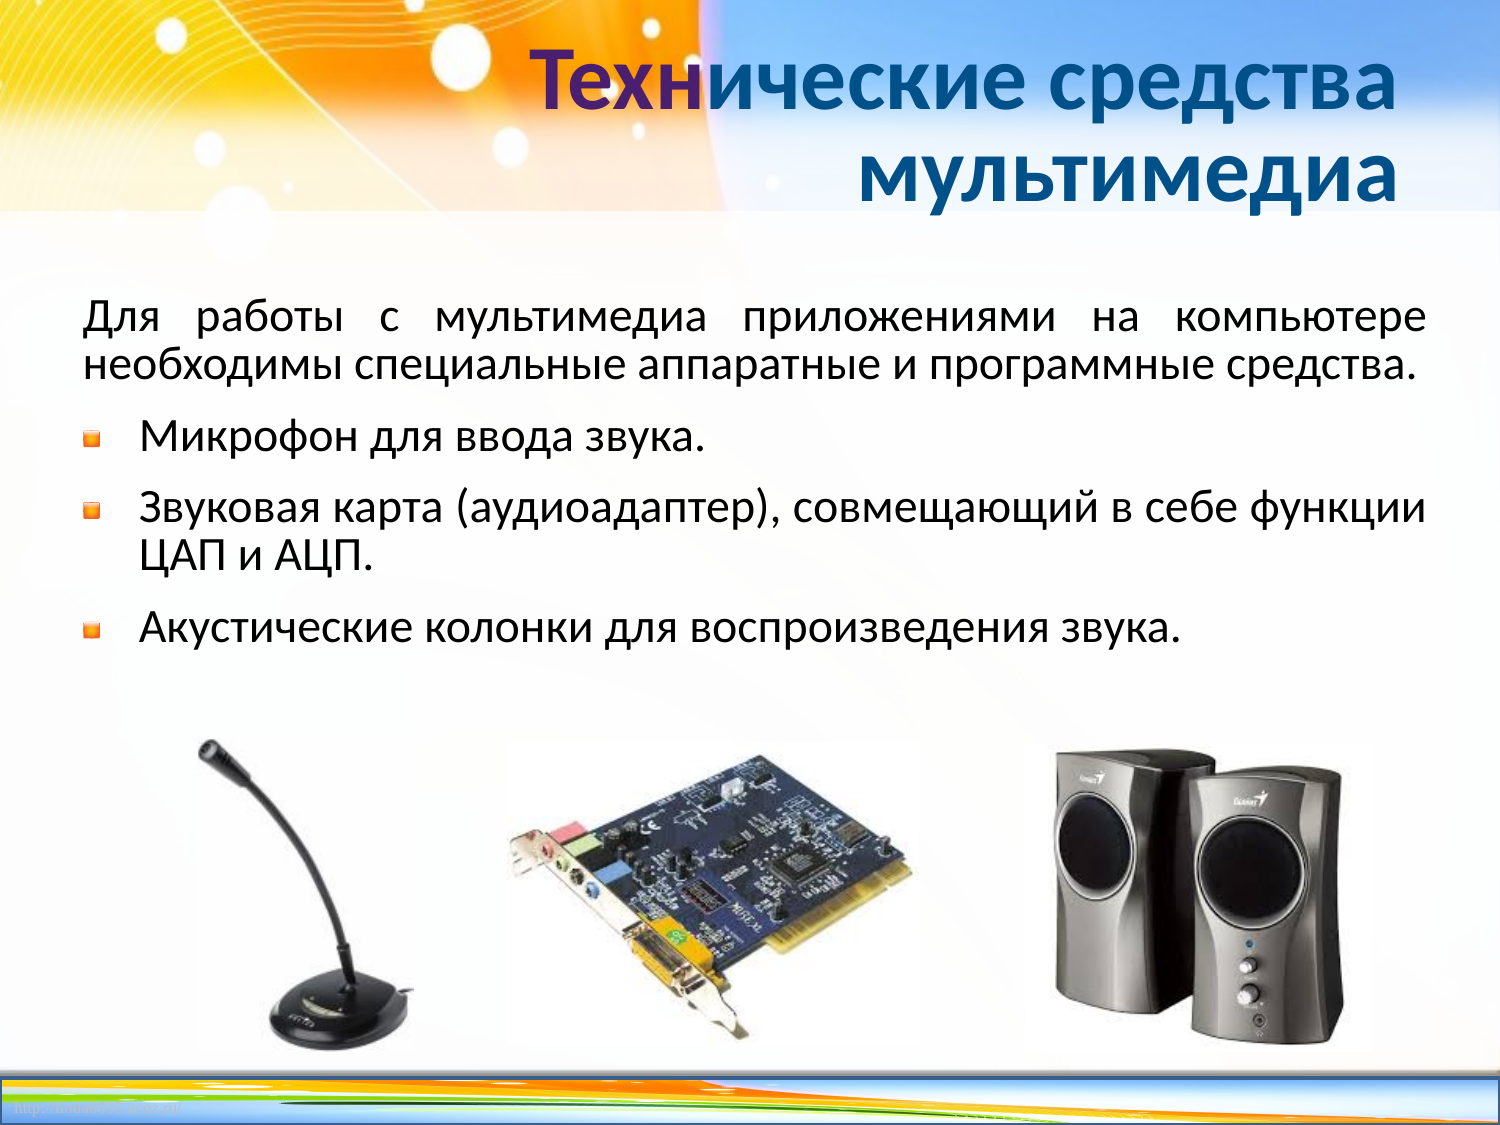

# Технические средства мультимедиа
Для работы с мультимедиа приложениями на компьютере необходимы специальные аппаратные и программные средства.
Микрофон для ввода звука.
Звуковая карта (аудиоадаптер), совмещающий в себе функции ЦАП и АЦП.
Акустические колонки для воспроизведения звука.